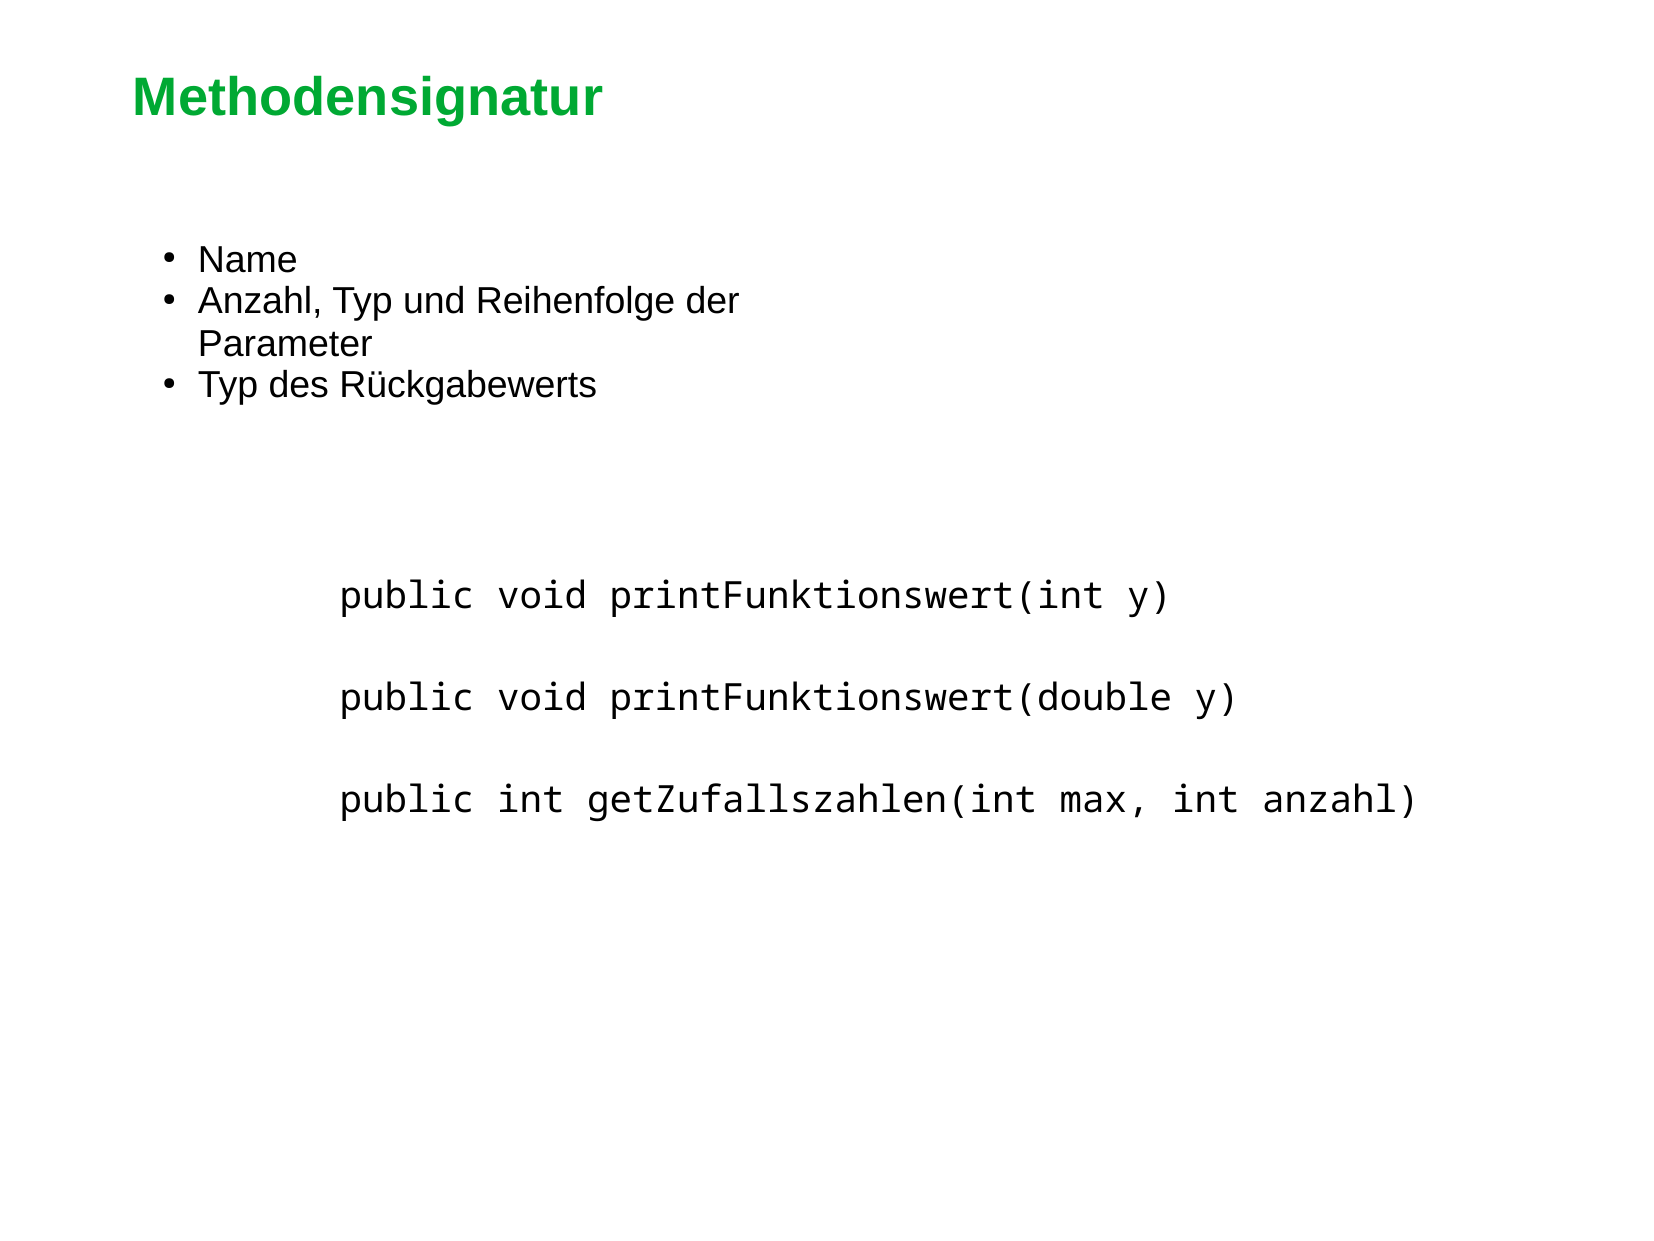

Methodensignatur
Name
Anzahl, Typ und Reihenfolge der Parameter
Typ des Rückgabewerts
public void printFunktionswert(int y)
public void printFunktionswert(double y)
public int getZufallszahlen(int max, int anzahl)